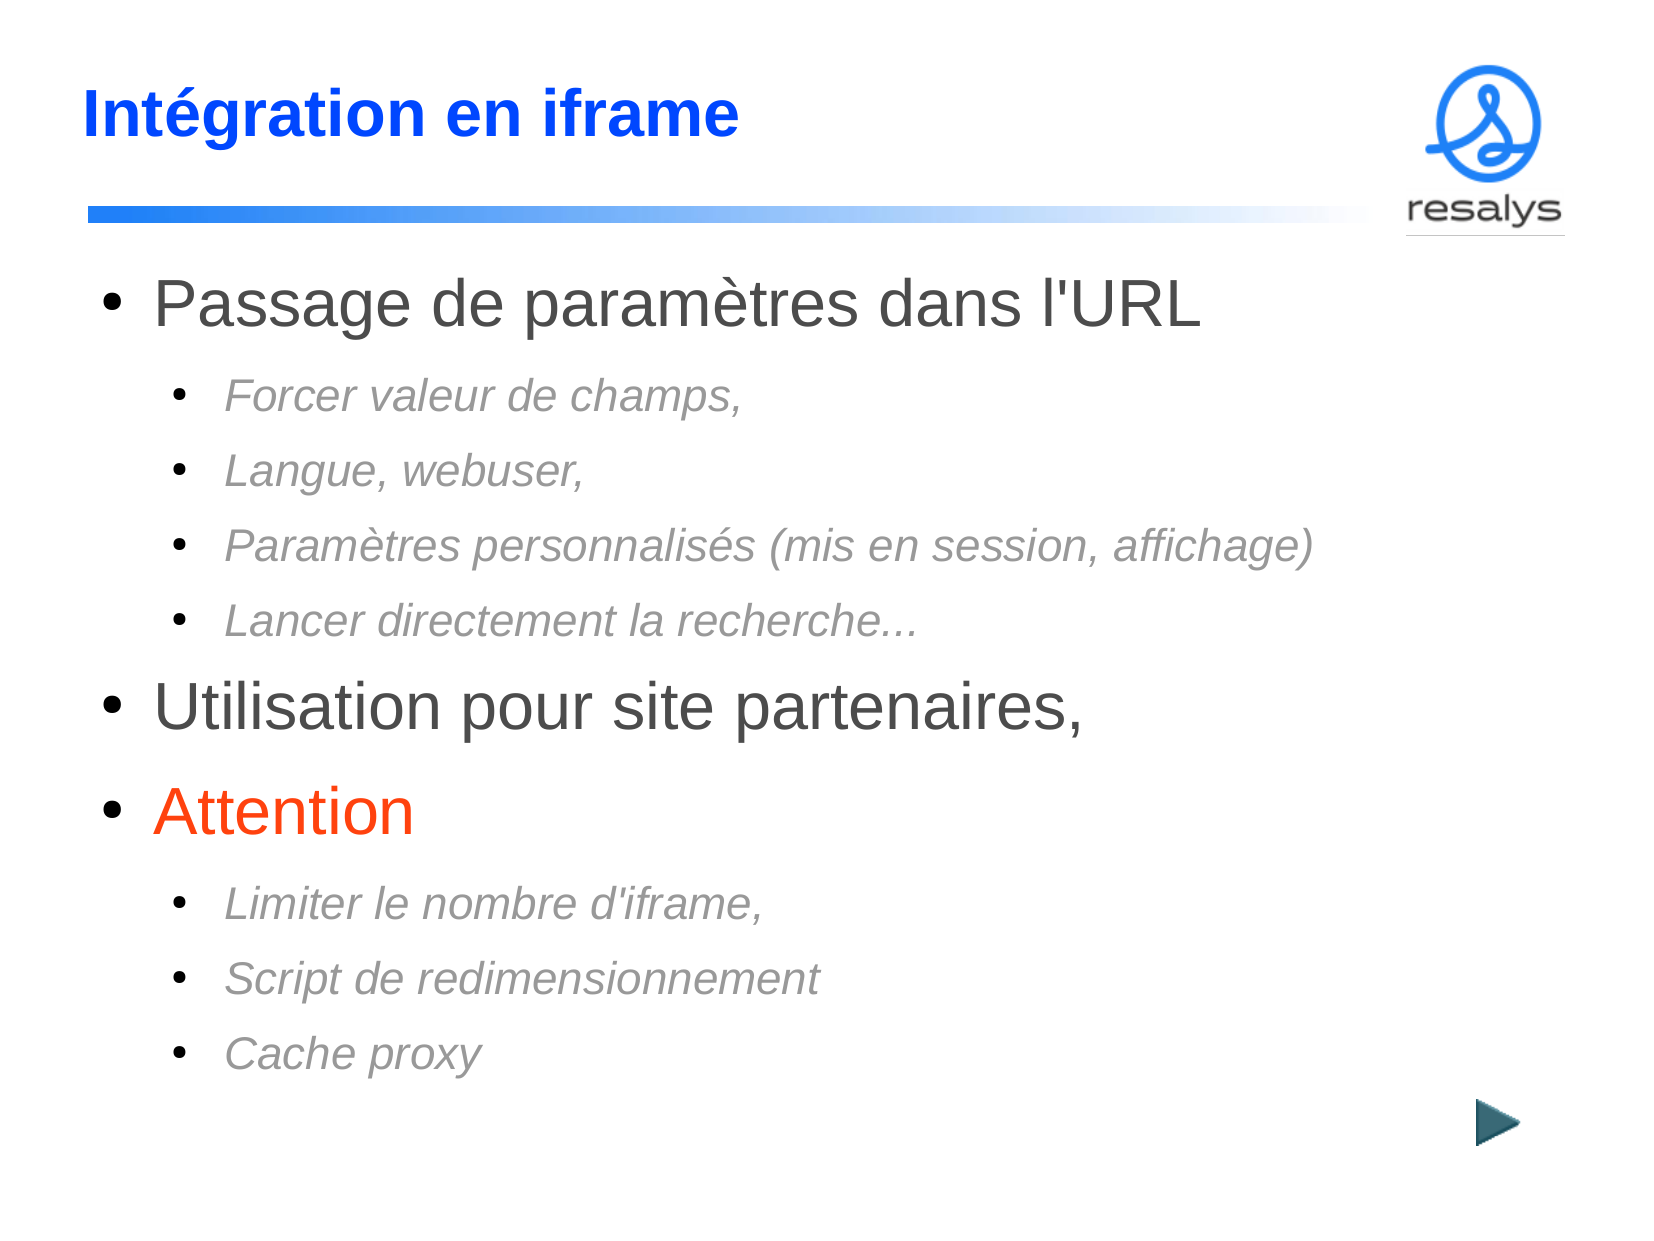

# Intégration en iframe
Passage de paramètres dans l'URL
Forcer valeur de champs,
Langue, webuser,
Paramètres personnalisés (mis en session, affichage)
Lancer directement la recherche...
Utilisation pour site partenaires,
Attention
Limiter le nombre d'iframe,
Script de redimensionnement
Cache proxy